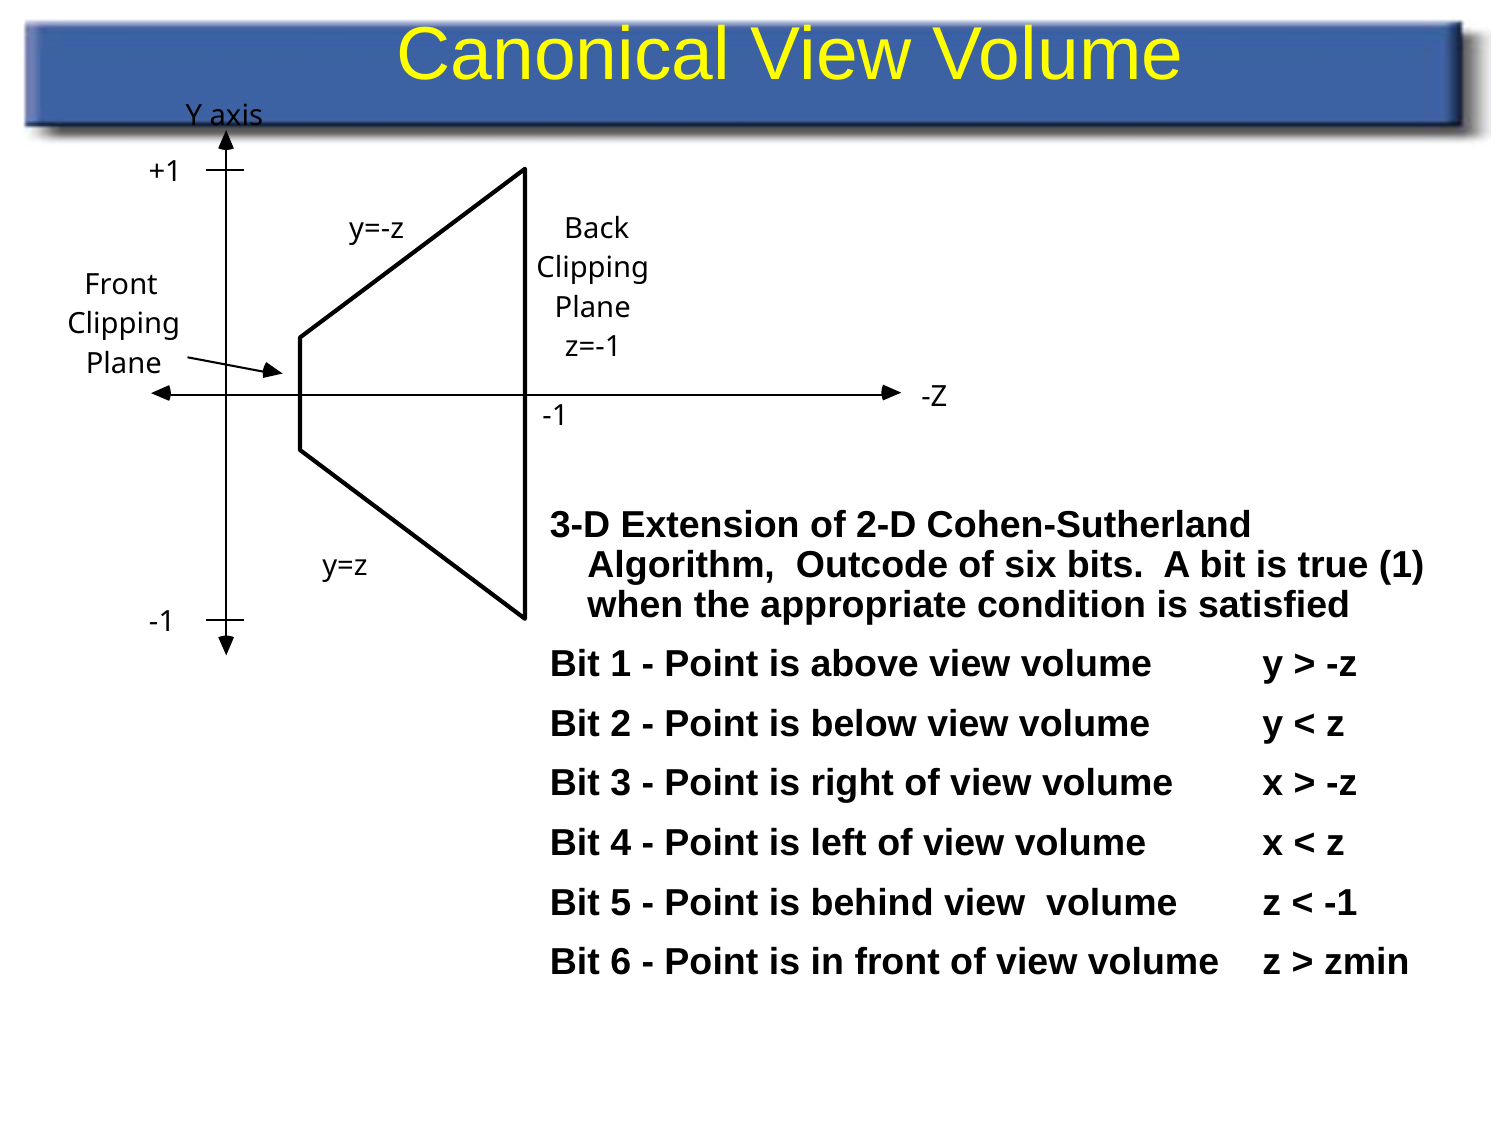

# Canonical View Volume
 Y axis
+1
y=-z
Back
Clipping
Front
Plane
Clipping
z=-1
Plane
-Z
-1
3-D Extension of 2-D Cohen-Sutherland Algorithm, Outcode of six bits. A bit is true (1) when the appropriate condition is satisfied
Bit 1 - Point is above view volume	y > -z
Bit 2 - Point is below view volume	y < z
Bit 3 - Point is right of view volume	x > -z
Bit 4 - Point is left of view volume	x < z
Bit 5 - Point is behind view volume	z < -1
Bit 6 - Point is in front of view volume	z > zmin
y=z
-1